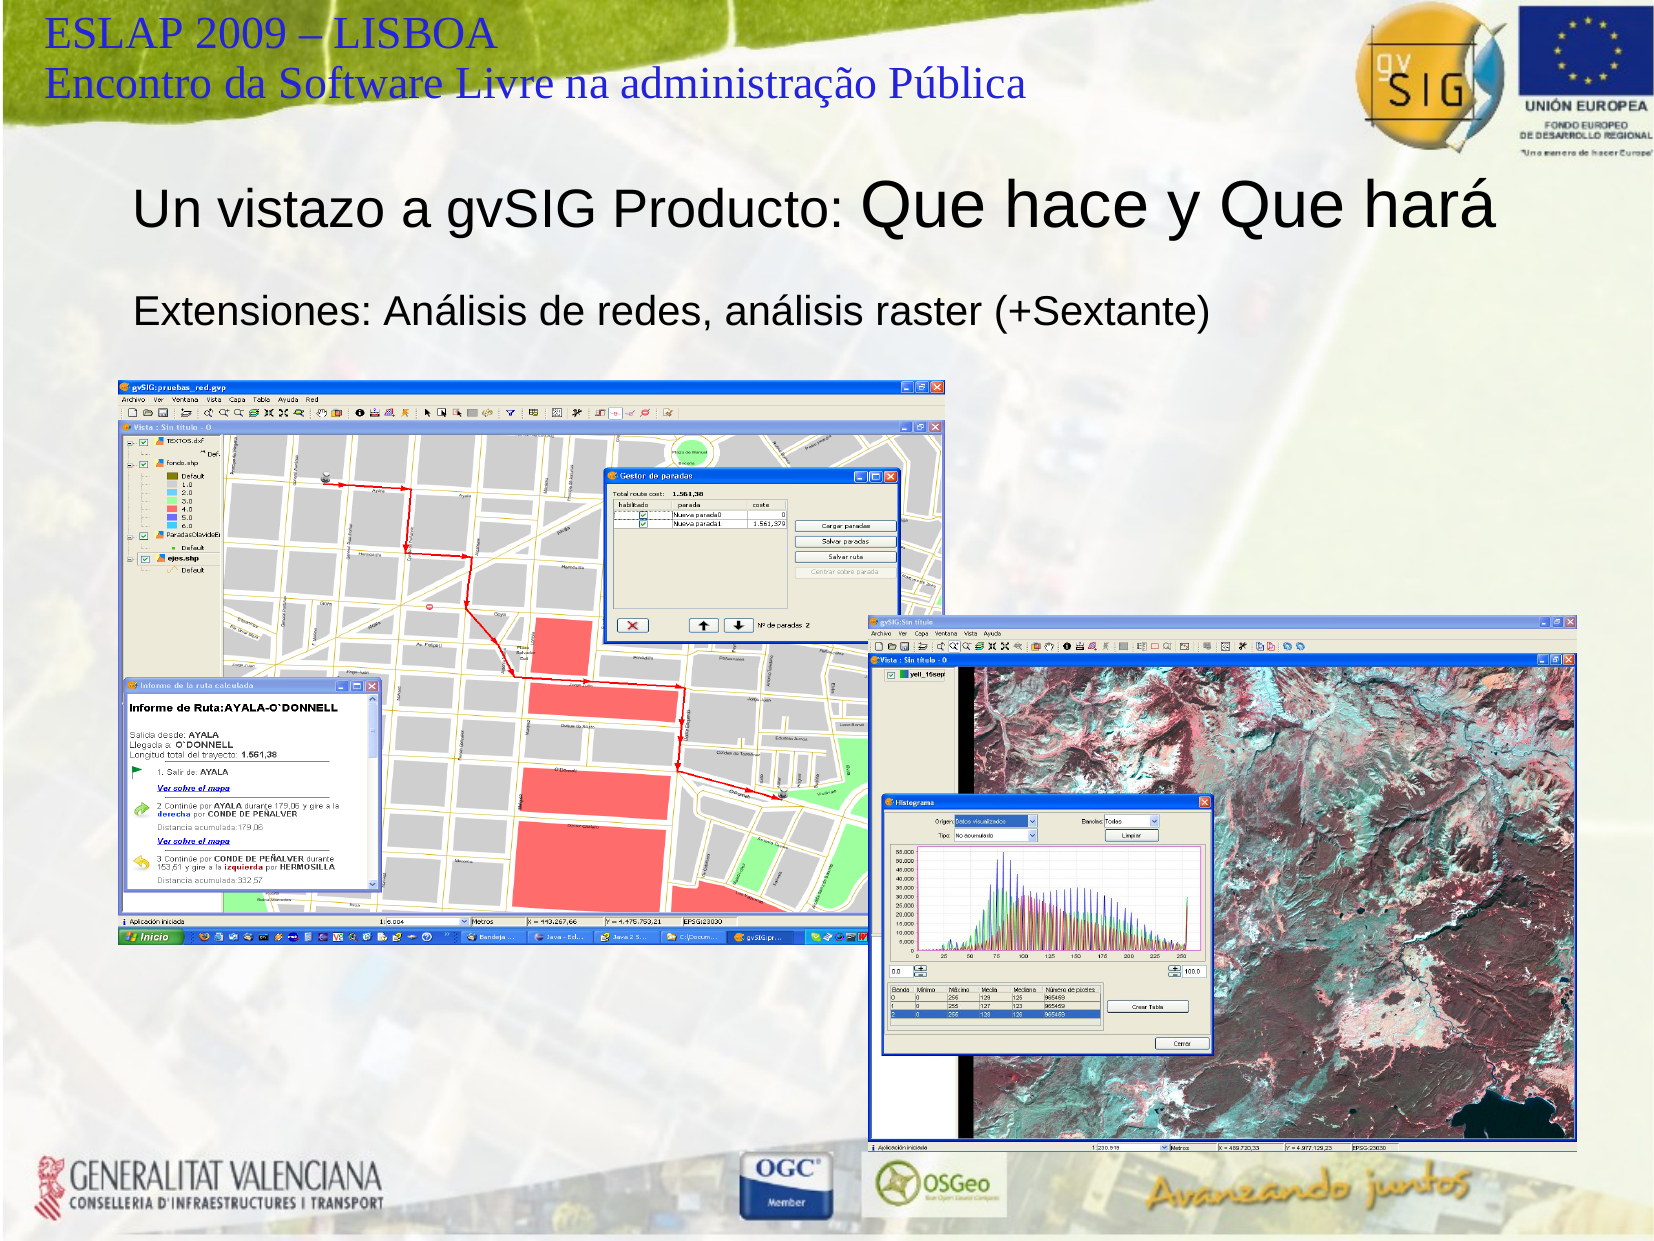

Un vistazo a gvSIG Producto: Que hace y Que hará
Extensiones: Análisis de redes, análisis raster (+Sextante)